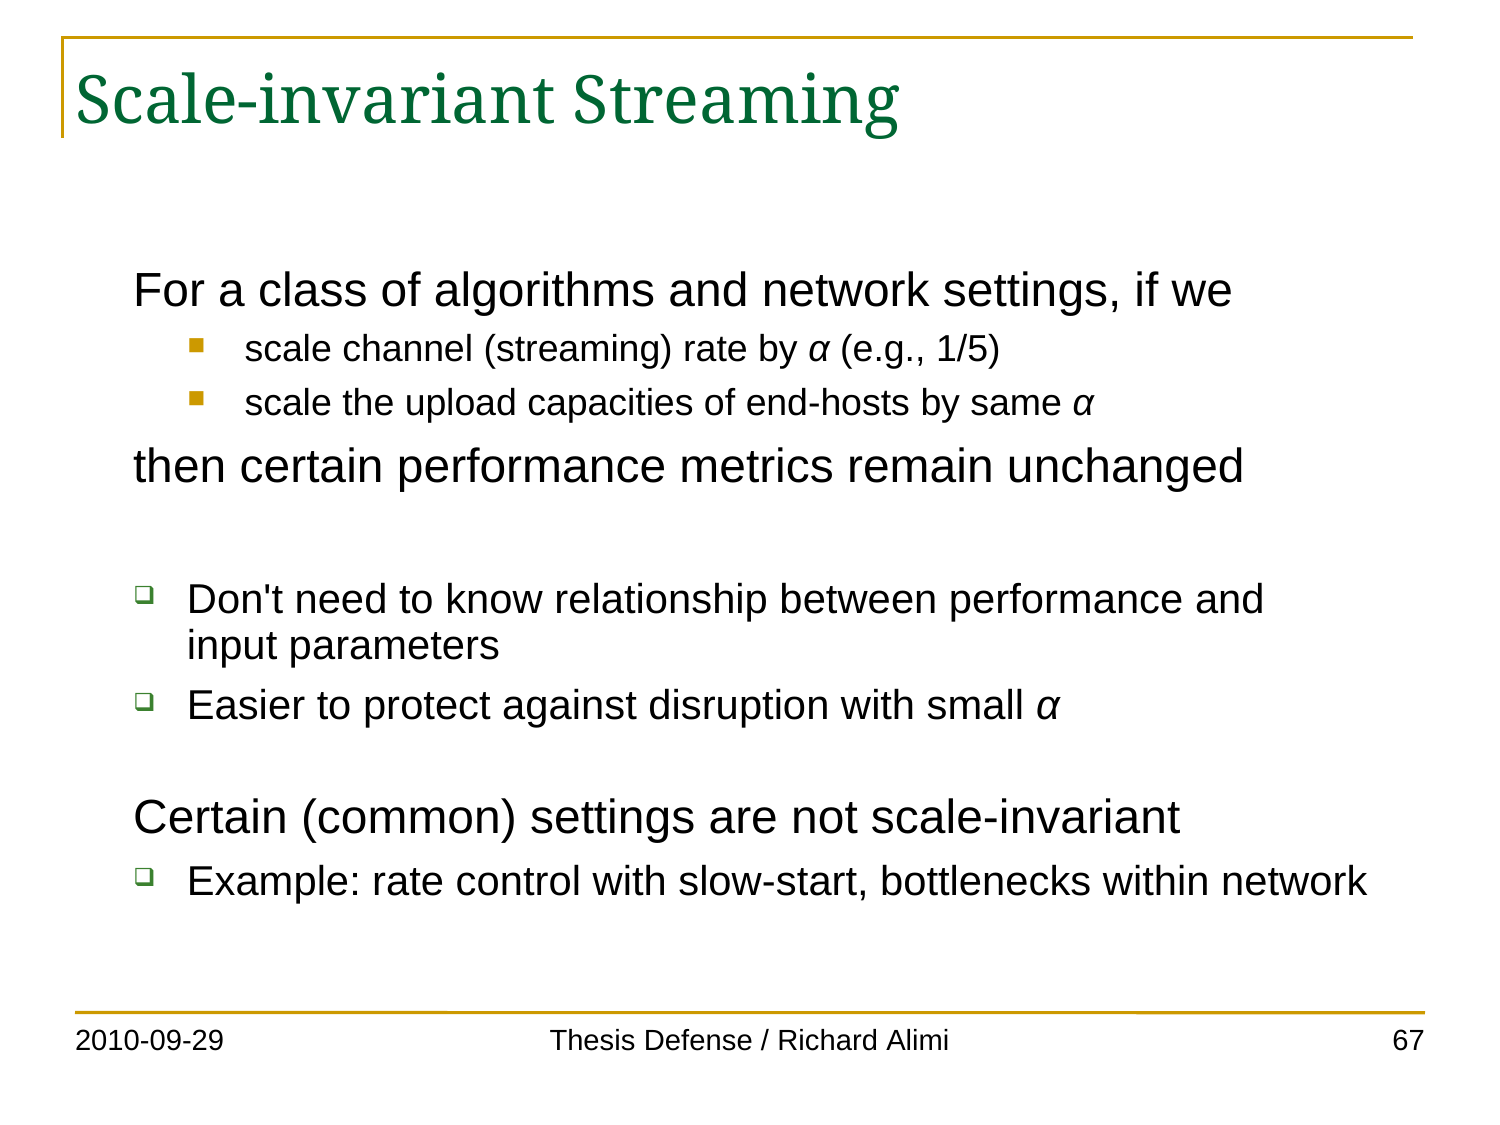

# Scale-invariant Streaming
For a class of algorithms and network settings, if we
scale channel (streaming) rate by α (e.g., 1/5)
scale the upload capacities of end-hosts by same α
then certain performance metrics remain unchanged
Don't need to know relationship between performance and
input parameters
Easier to protect against disruption with small α
Certain (common) settings are not scale-invariant
Example: rate control with slow-start, bottlenecks within network
2010-09-29
Thesis Defense / Richard Alimi
67